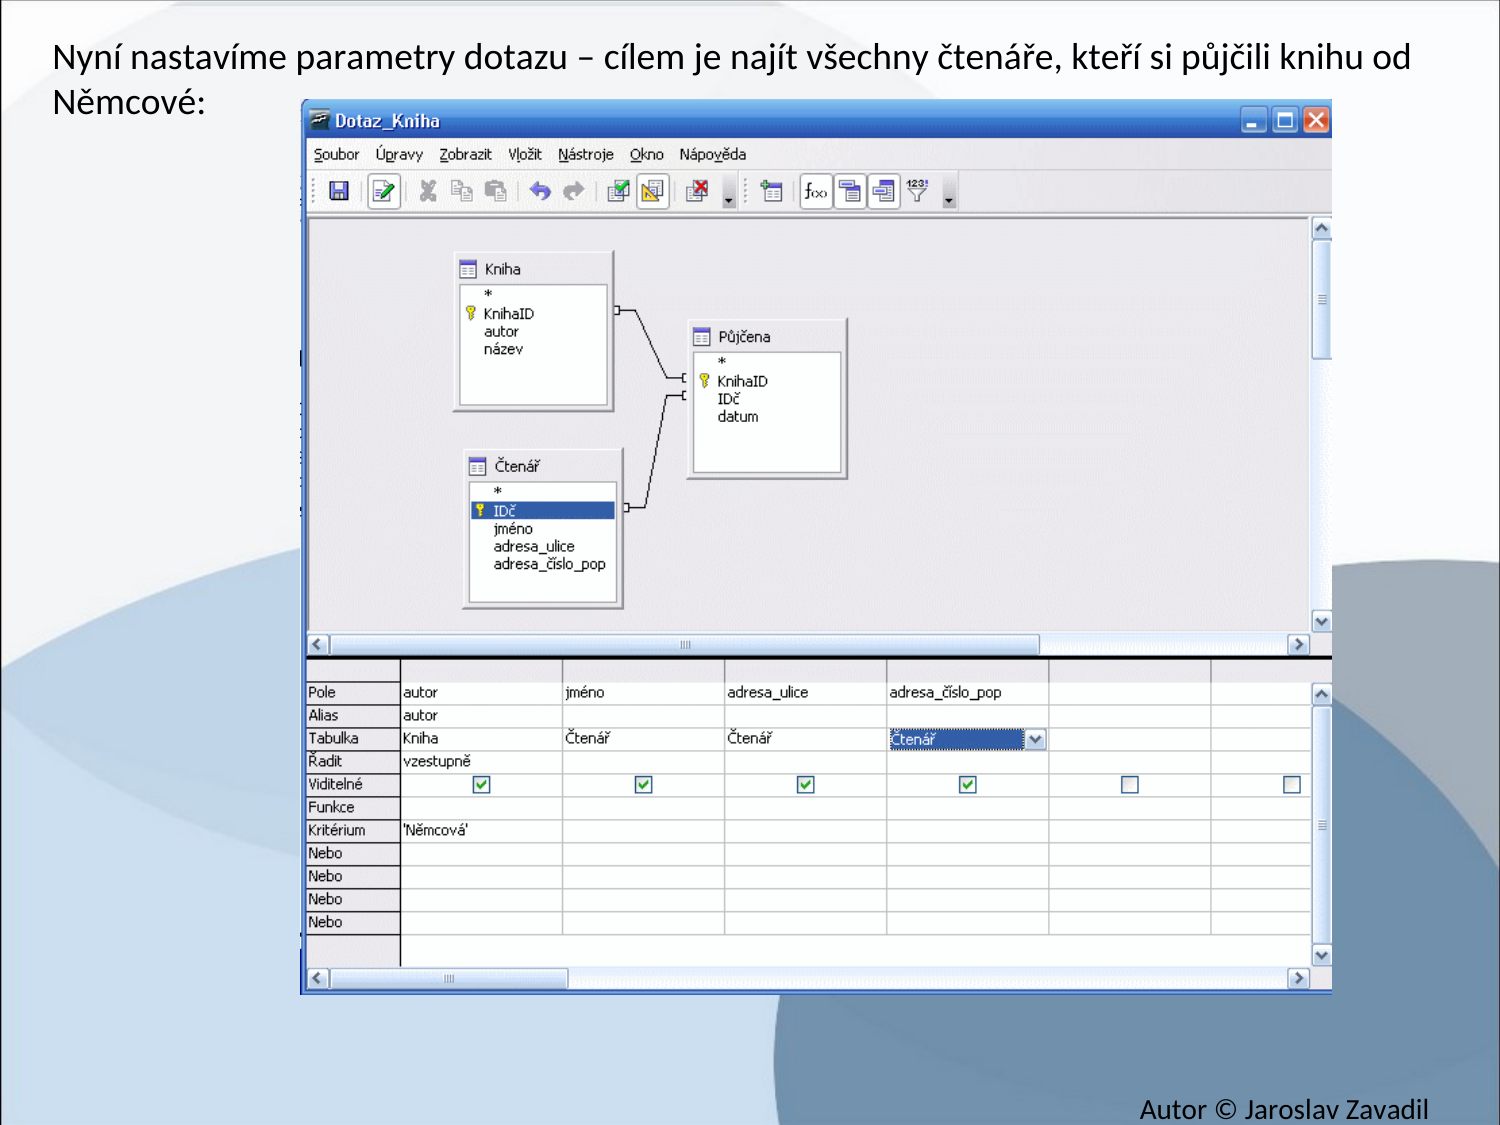

Nyní nastavíme parametry dotazu – cílem je najít všechny čtenáře, kteří si půjčili knihu od Němcové:
Autor © Jaroslav Zavadil